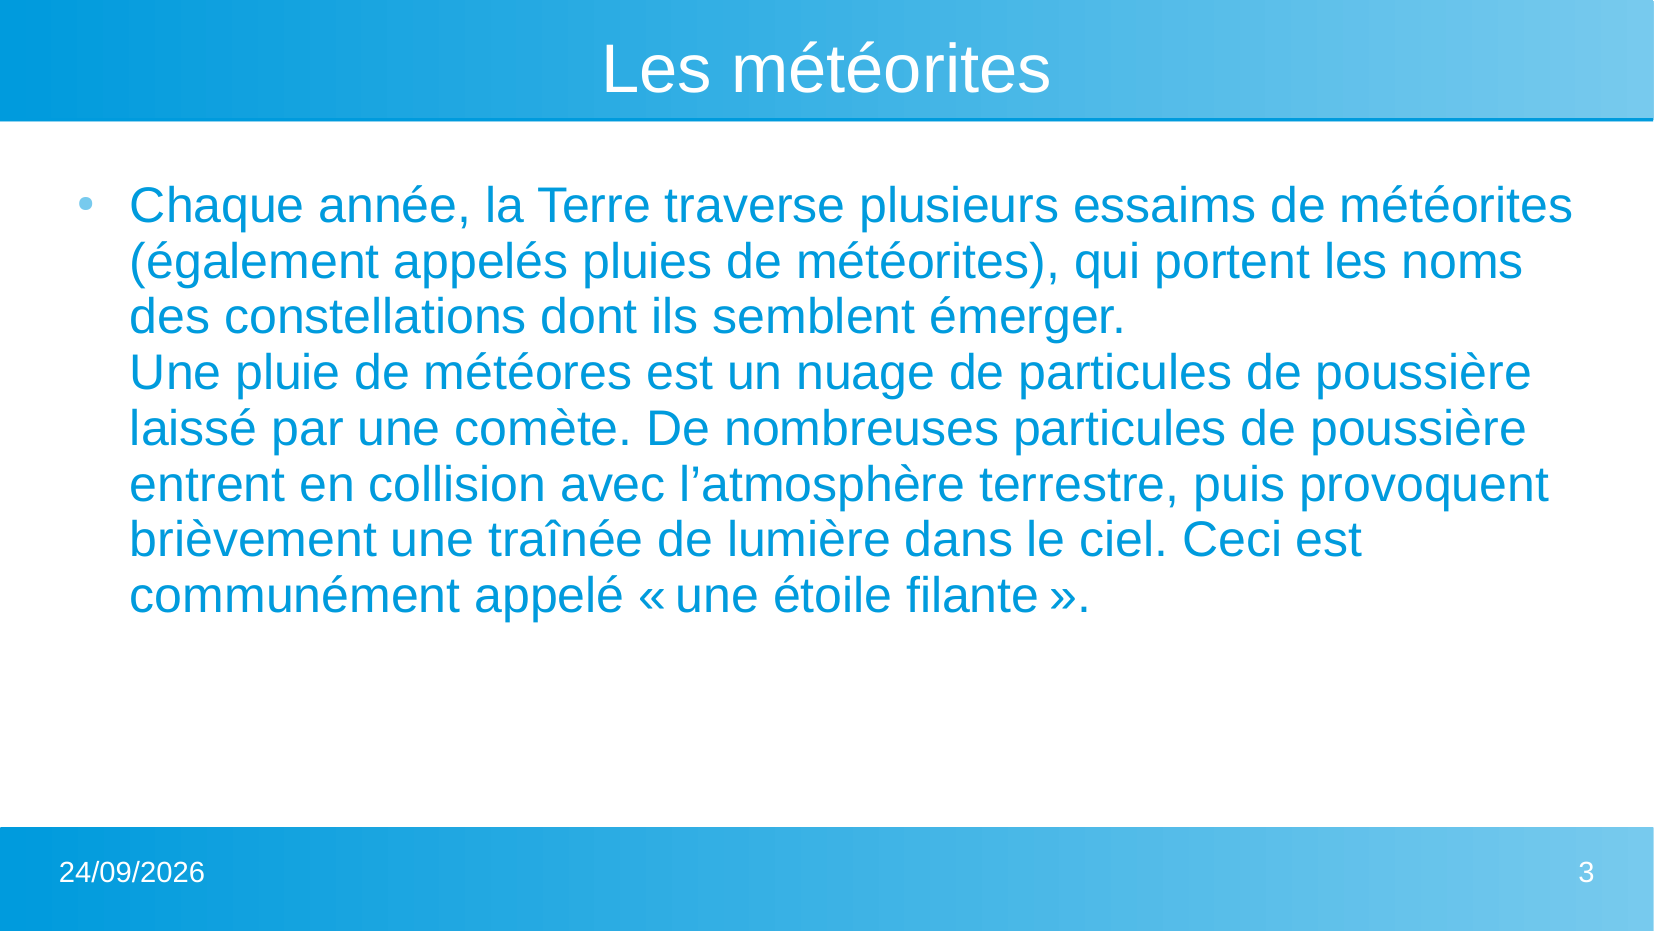

# Les météorites
Chaque année, la Terre traverse plusieurs essaims de météorites (également appelés pluies de météorites), qui portent les noms des constellations dont ils semblent émerger.
Une pluie de météores est un nuage de particules de poussière laissé par une comète. De nombreuses particules de poussière entrent en collision avec l’atmosphère terrestre, puis provoquent brièvement une traînée de lumière dans le ciel. Ceci est communément appelé « une étoile filante ».
3